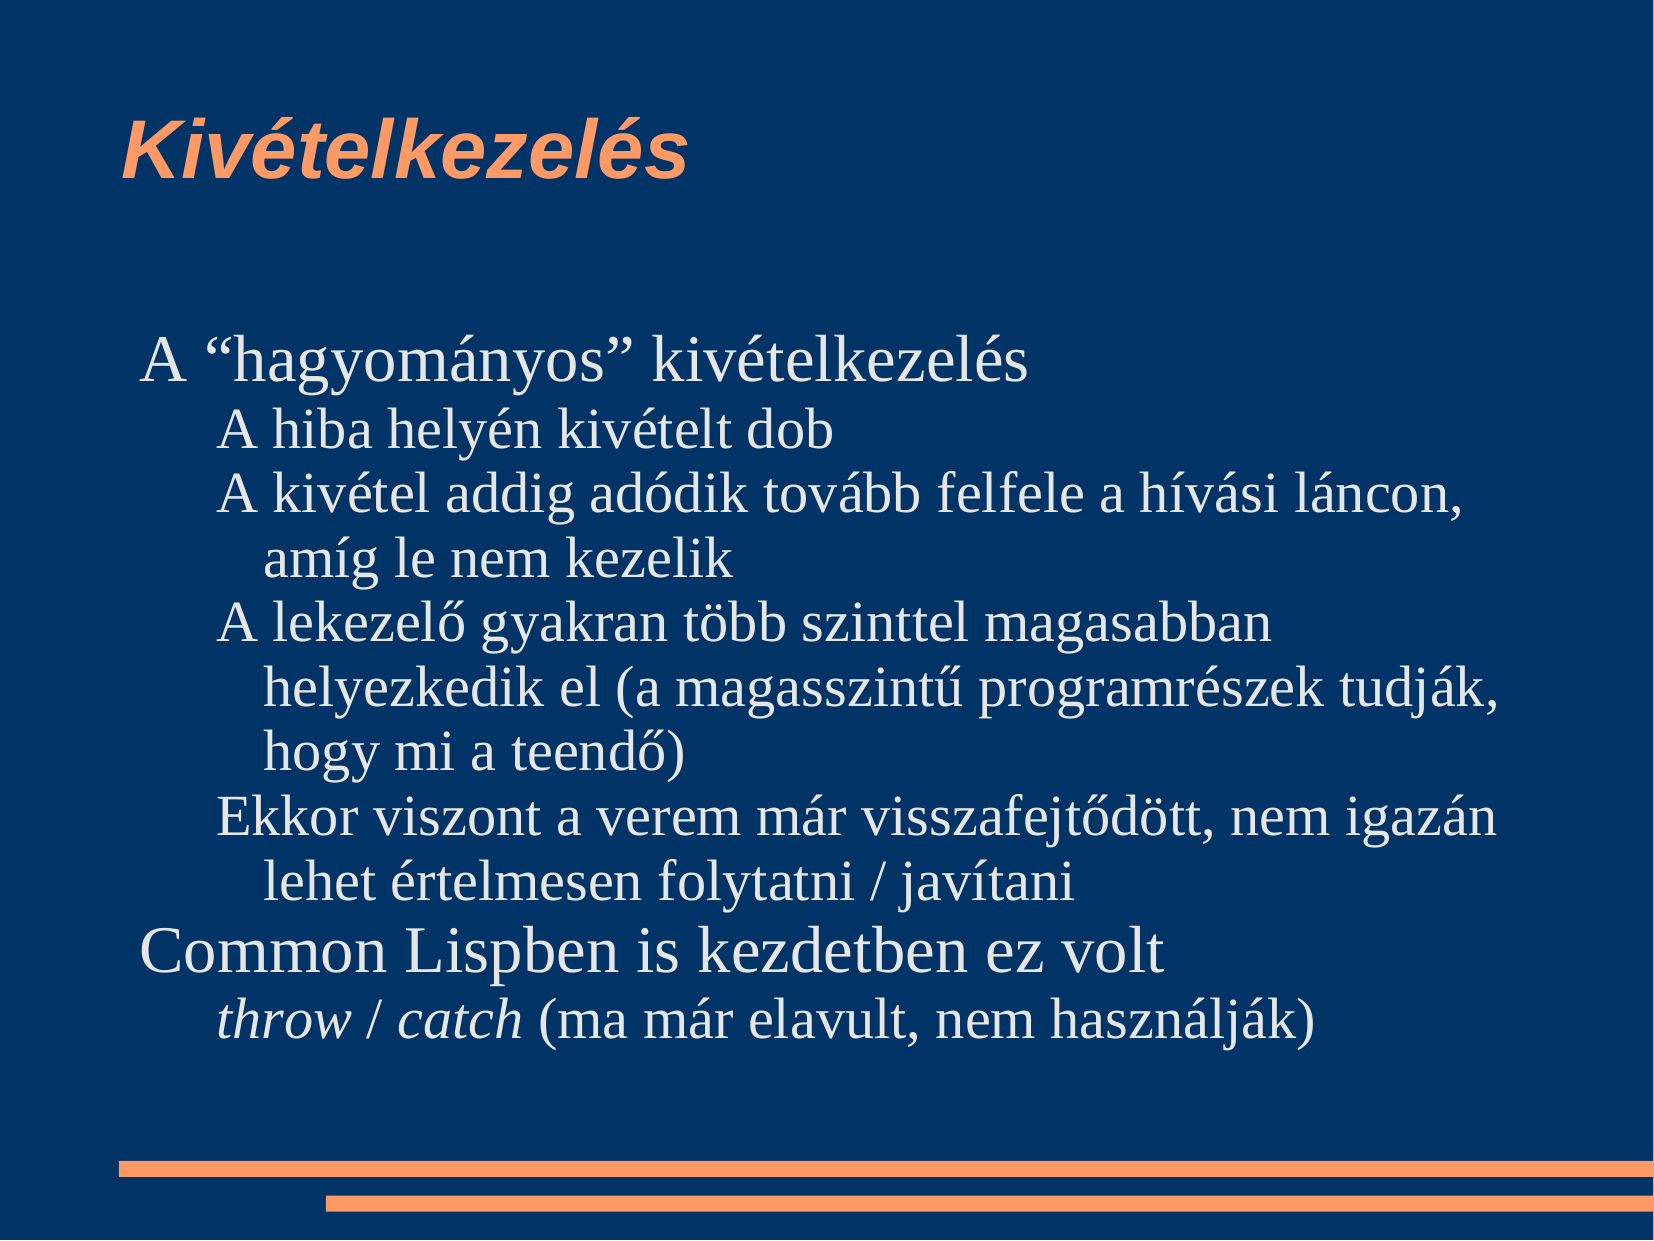

# Kivételkezelés
A “hagyományos” kivételkezelés
A hiba helyén kivételt dob
A kivétel addig adódik tovább felfele a hívási láncon, amíg le nem kezelik
A lekezelő gyakran több szinttel magasabban helyezkedik el (a magasszintű programrészek tudják, hogy mi a teendő)
Ekkor viszont a verem már visszafejtődött, nem igazán lehet értelmesen folytatni / javítani
Common Lispben is kezdetben ez volt
throw / catch (ma már elavult, nem használják)